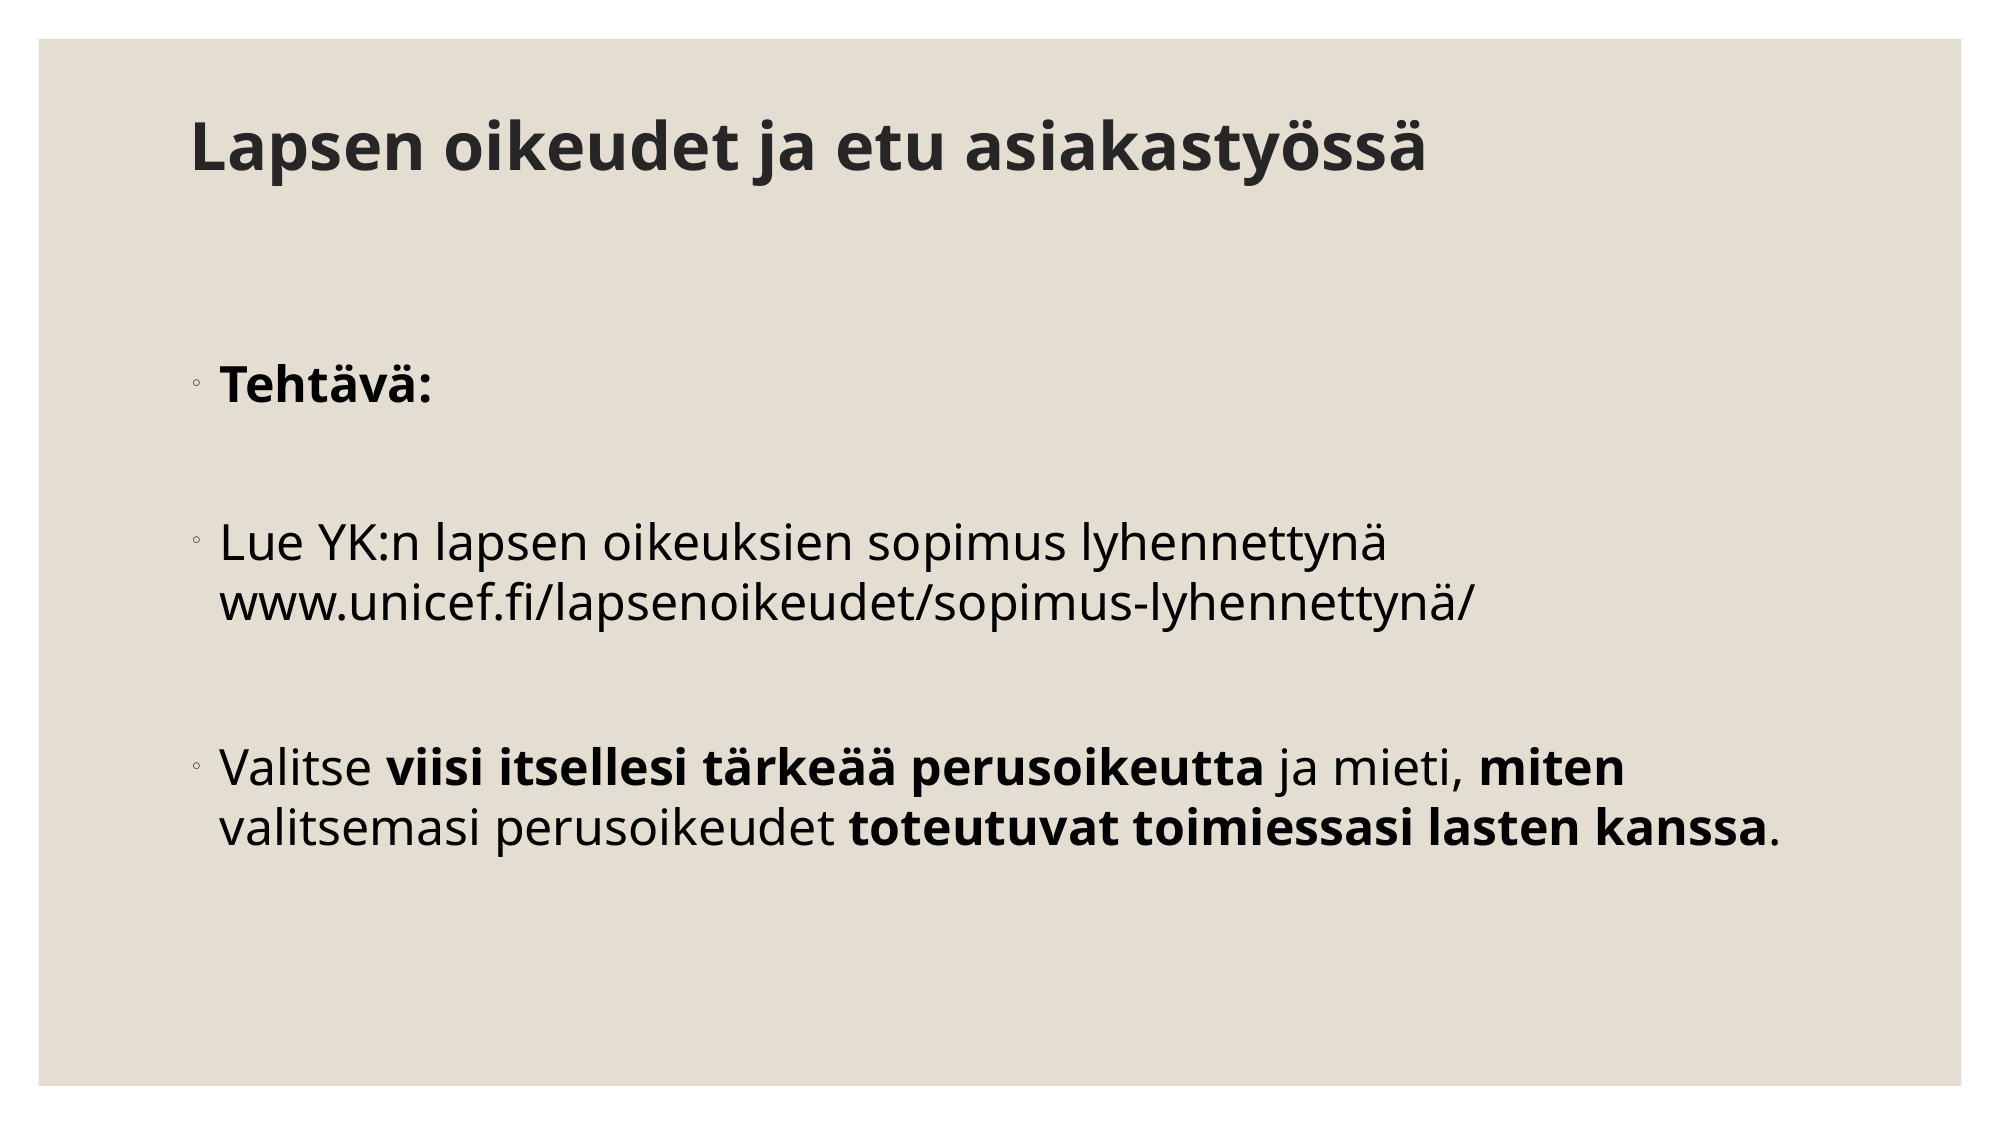

# Lapsen oikeudet ja etu asiakastyössä
Tehtävä:
Lue YK:n lapsen oikeuksien sopimus lyhennettynä www.unicef.fi/lapsenoikeudet/sopimus-lyhennettynä/
Valitse viisi itsellesi tärkeää perusoikeutta ja mieti, miten valitsemasi perusoikeudet toteutuvat toimiessasi lasten kanssa.